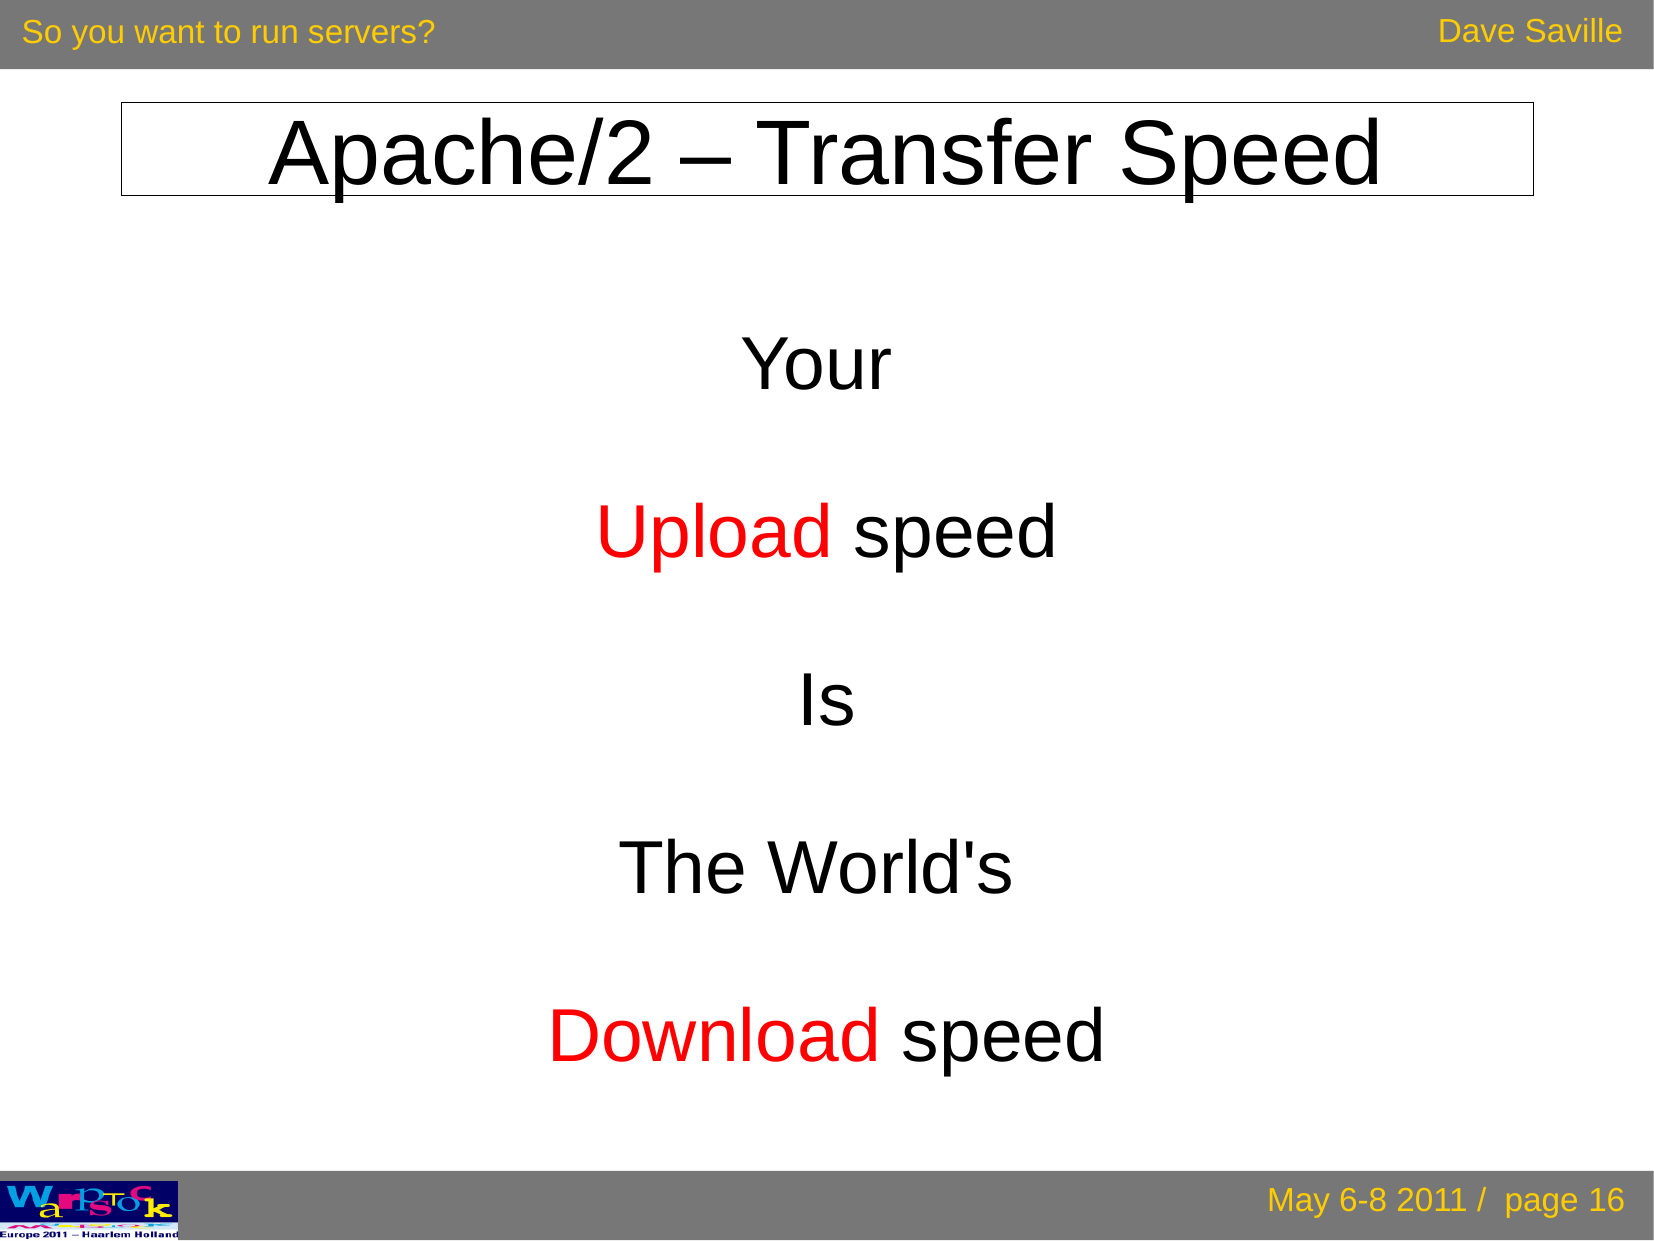

# Apache/2 – Transfer Speed
Your
Upload speed
Is
The World's
Download speed